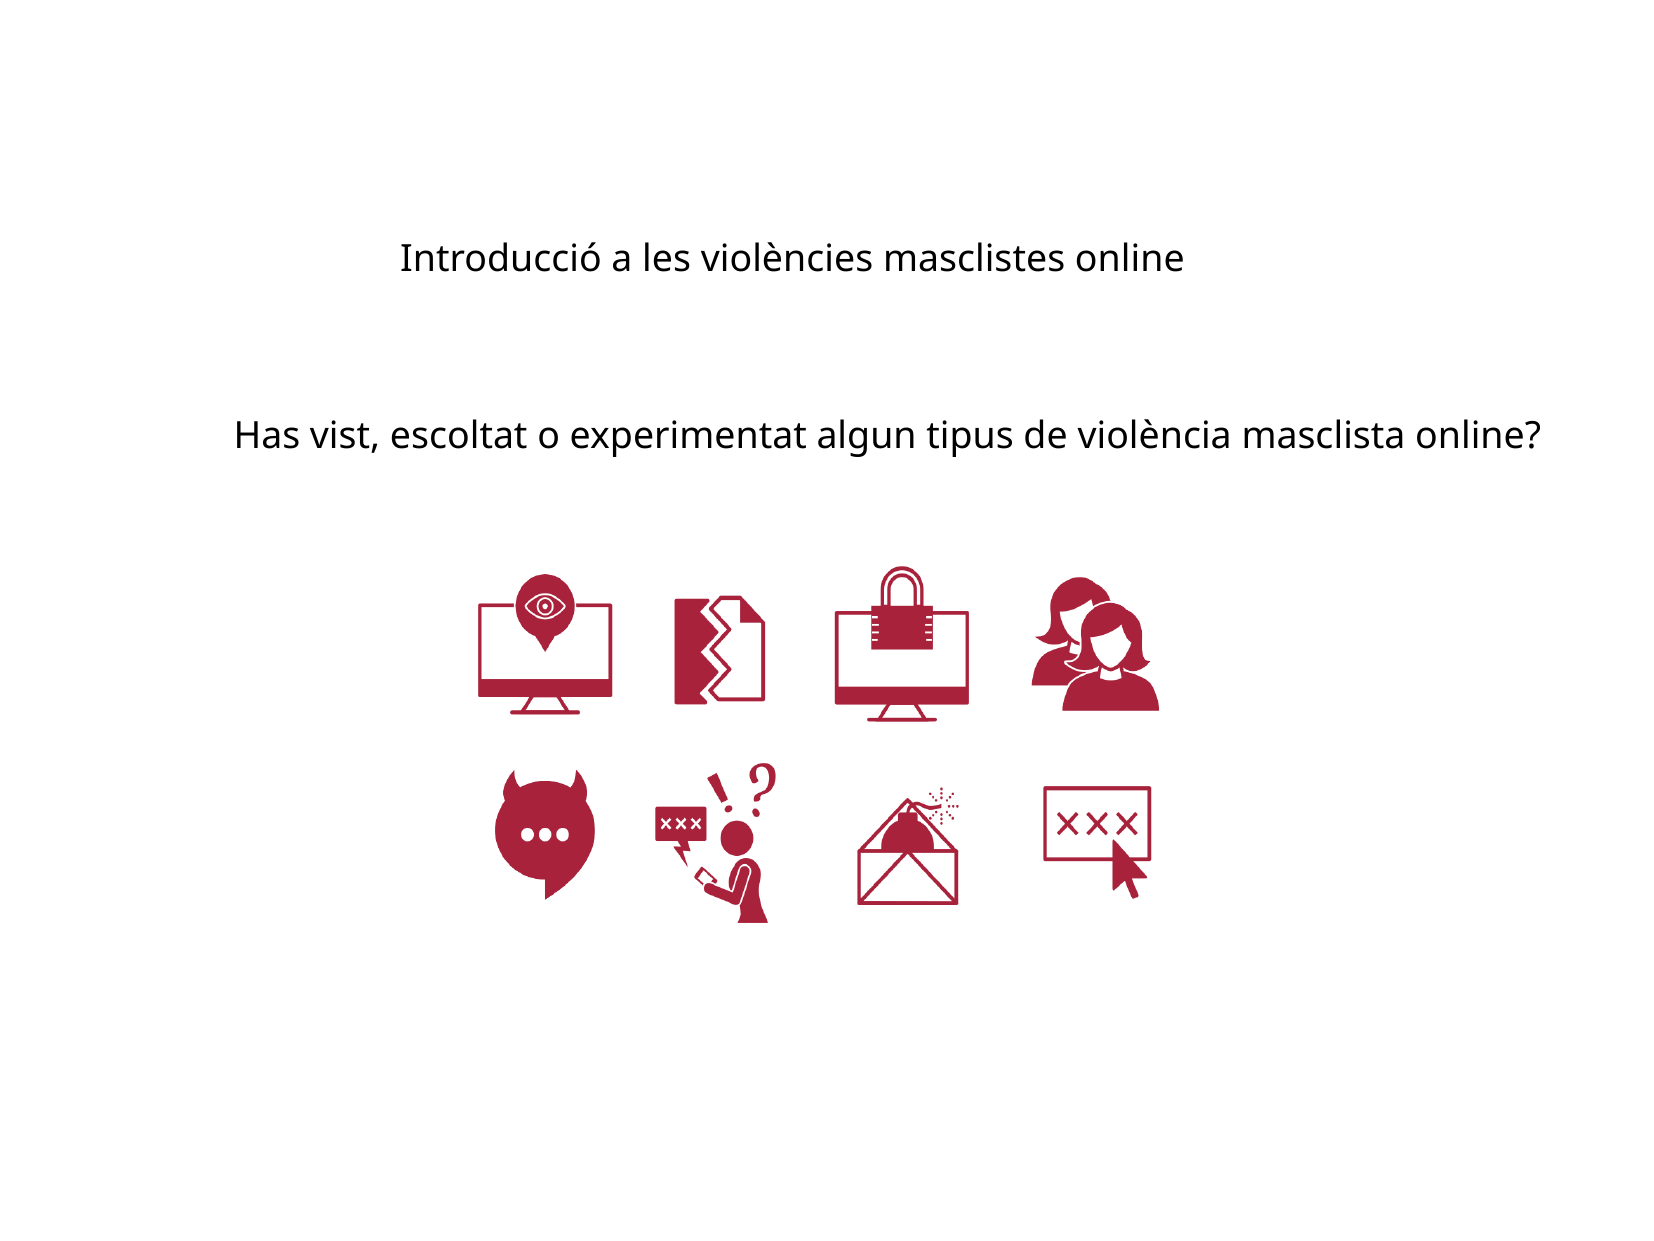

Introducció a les violències masclistes online
Has vist, escoltat o experimentat algun tipus de violència masclista online?